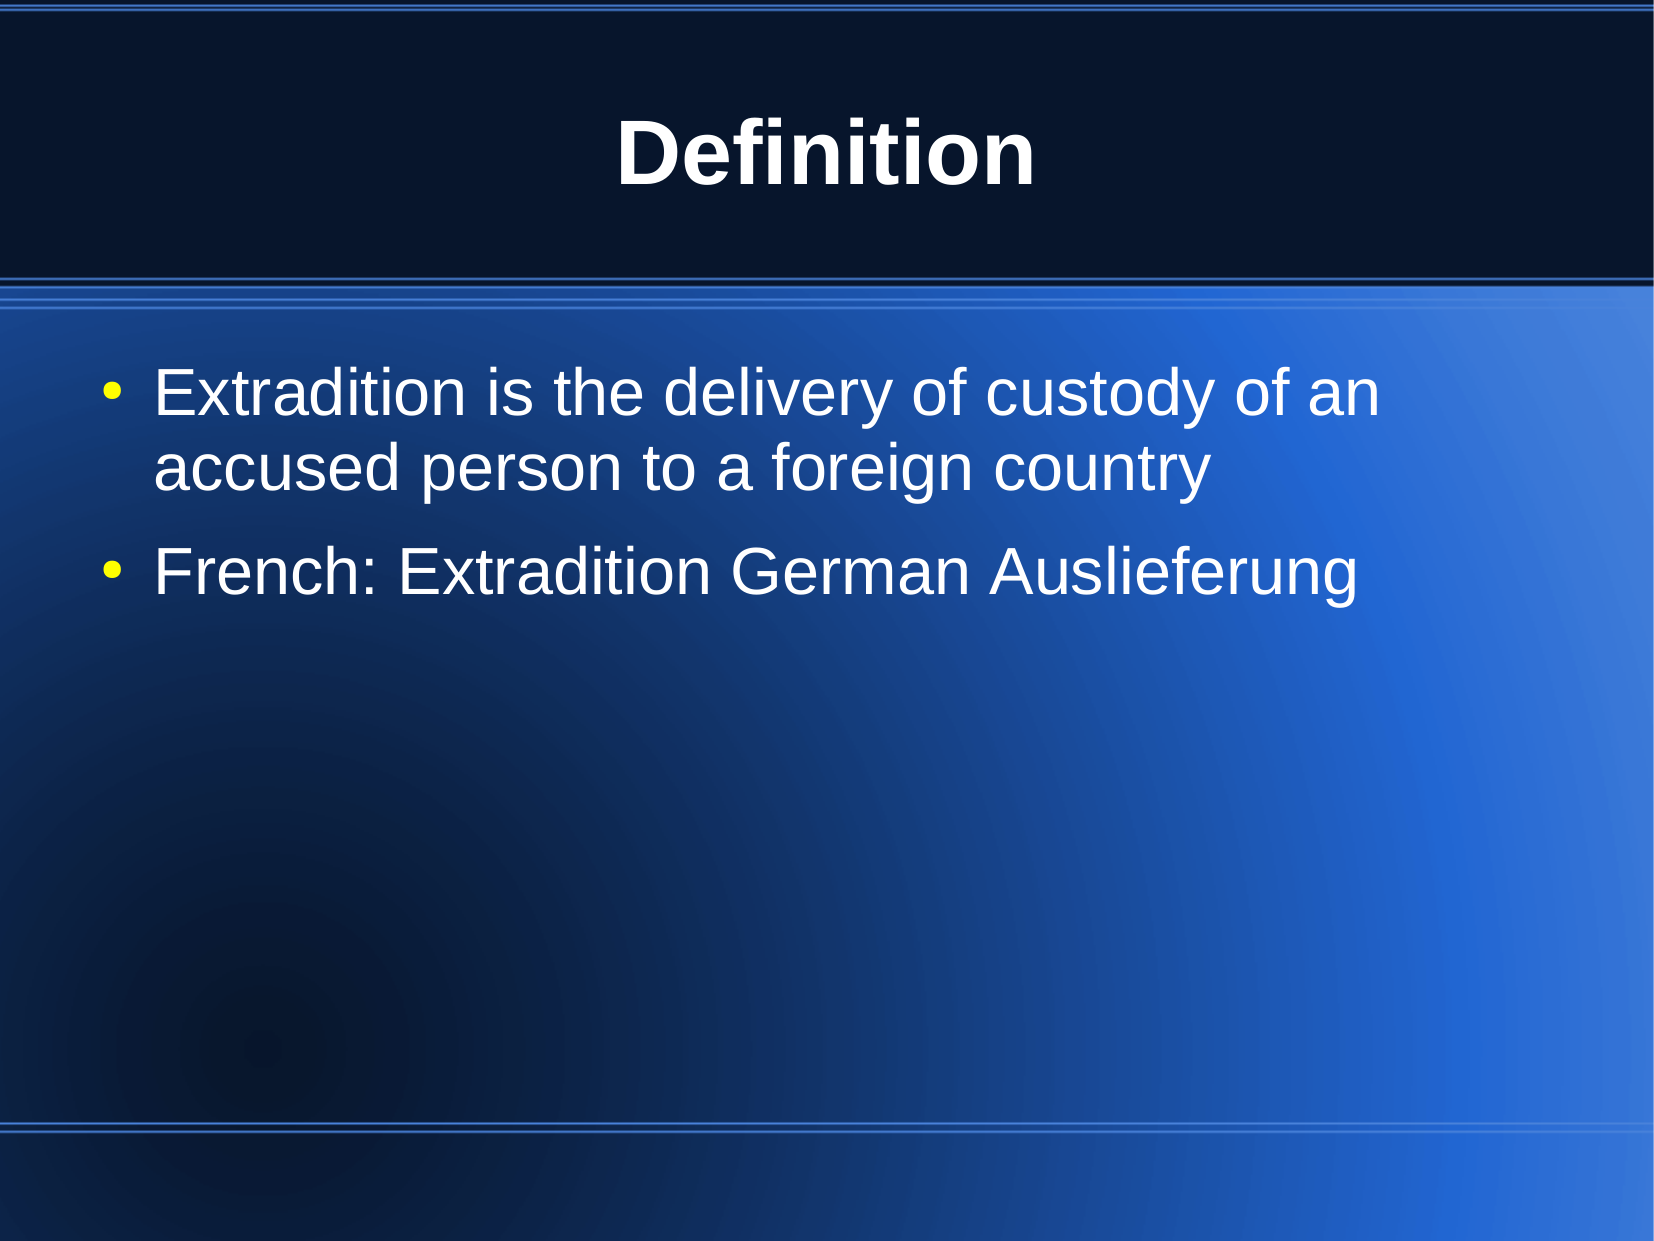

# Definition
Extradition is the delivery of custody of an accused person to a foreign country
French: Extradition German Auslieferung